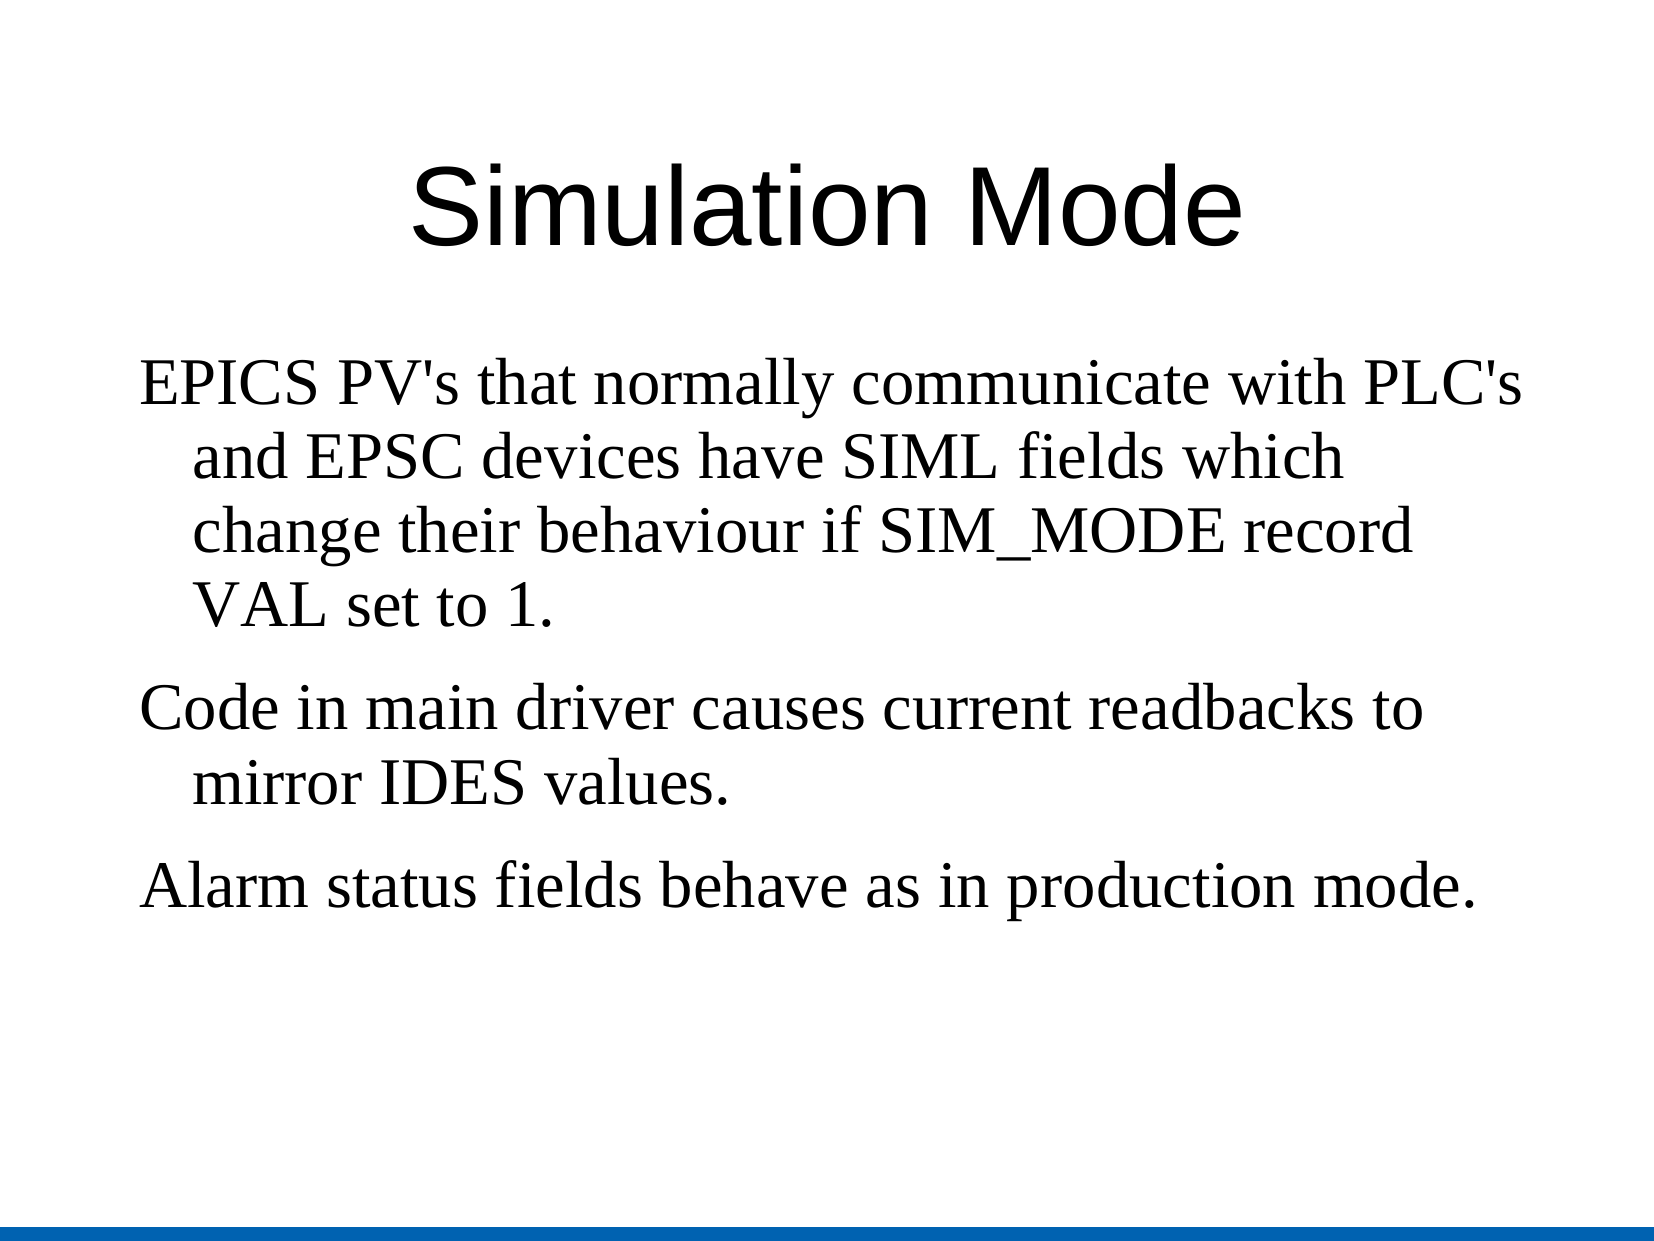

# Simulation Mode
EPICS PV's that normally communicate with PLC's and EPSC devices have SIML fields which change their behaviour if SIM_MODE record VAL set to 1.
Code in main driver causes current readbacks to mirror IDES values.
Alarm status fields behave as in production mode.